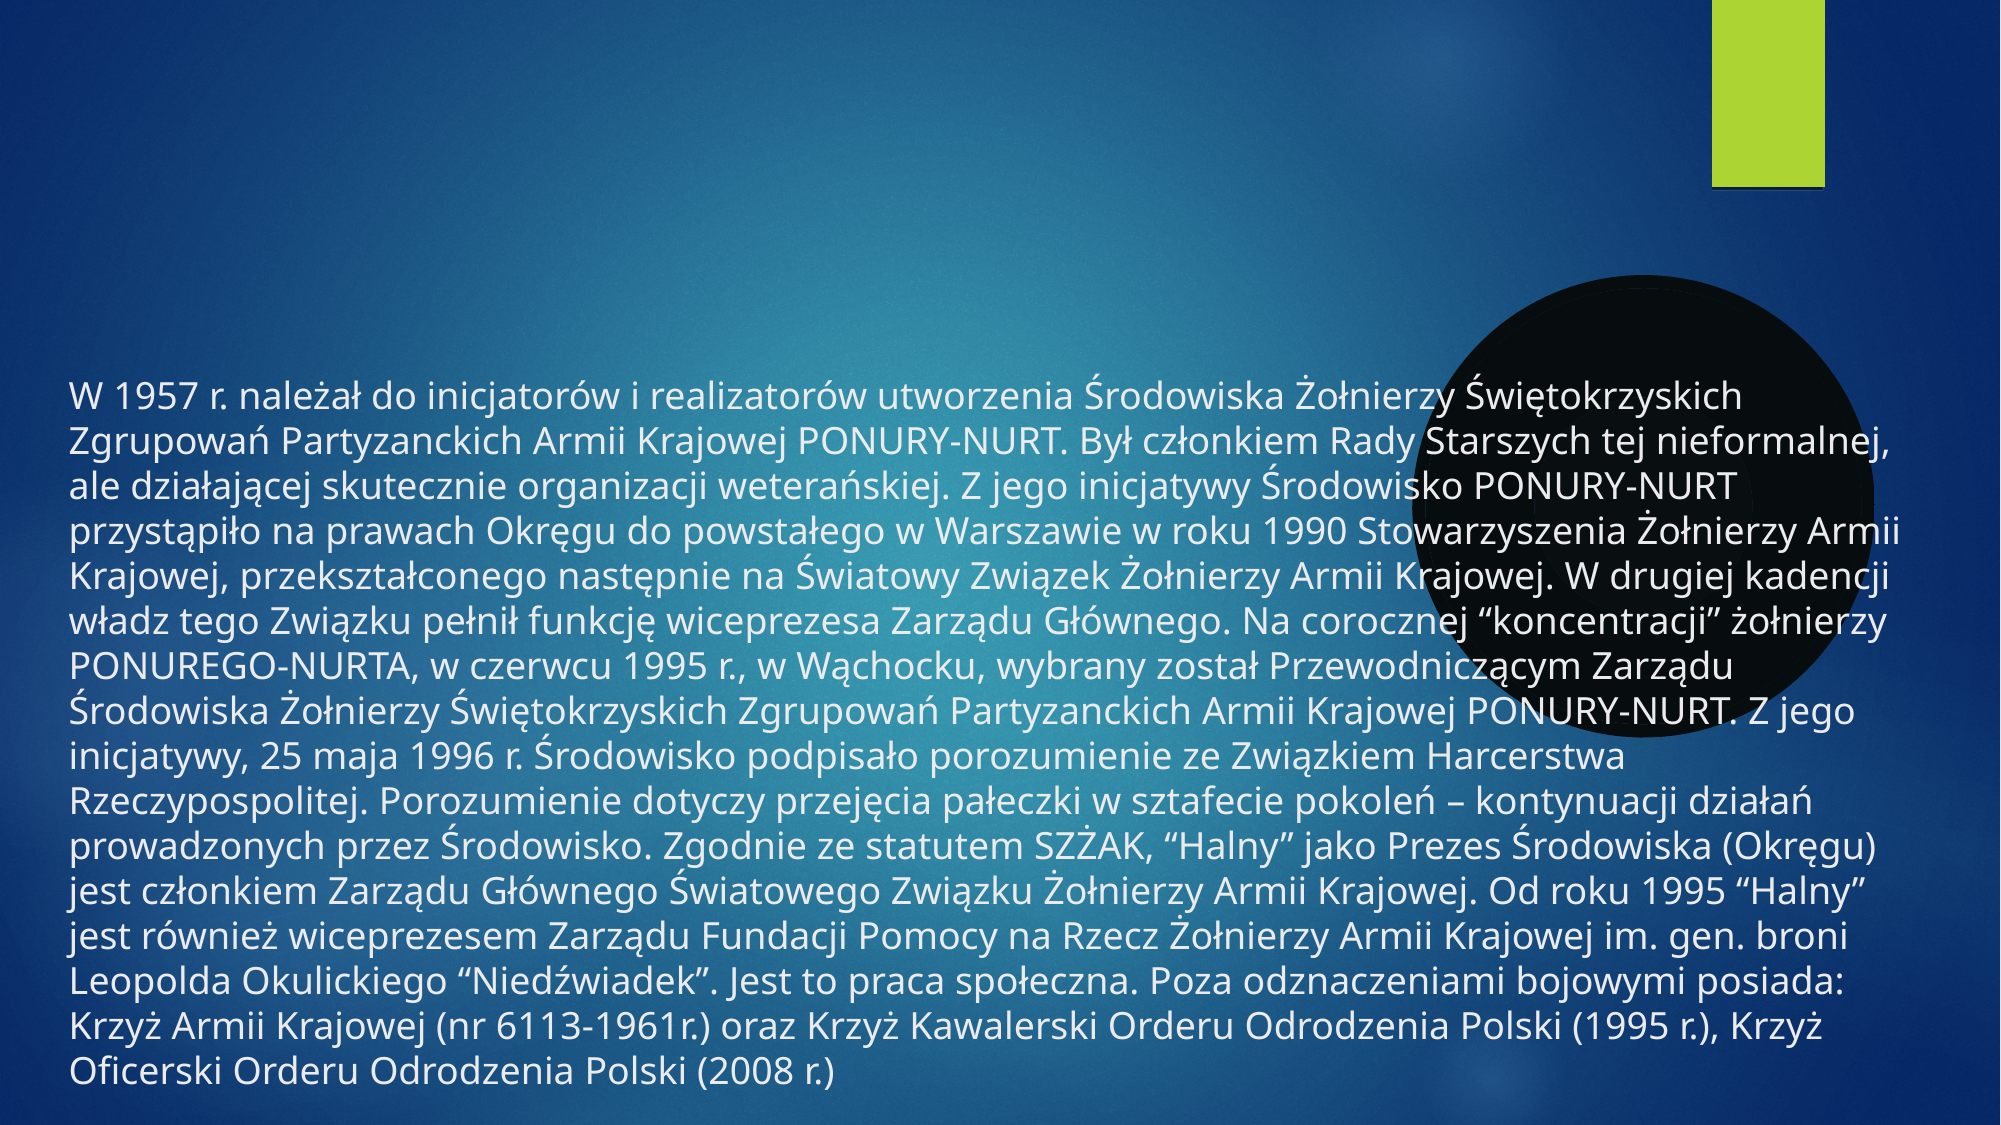

# W 1957 r. należał do inicjatorów i realizatorów utworzenia Środowiska Żołnierzy Świętokrzyskich Zgrupowań Partyzanckich Armii Krajowej PONURY-NURT. Był członkiem Rady Starszych tej nieformalnej, ale działającej skutecznie organizacji weterańskiej. Z jego inicjatywy Środowisko PONURY-NURT przystąpiło na prawach Okręgu do powstałego w Warszawie w roku 1990 Stowarzyszenia Żołnierzy Armii Krajowej, przekształconego następnie na Światowy Związek Żołnierzy Armii Krajowej. W drugiej kadencji władz tego Związku pełnił funkcję wiceprezesa Zarządu Głównego. Na corocznej “koncentracji” żołnierzy PONUREGO-NURTA, w czerwcu 1995 r., w Wąchocku, wybrany został Przewodniczącym Zarządu Środowiska Żołnierzy Świętokrzyskich Zgrupowań Partyzanckich Armii Krajowej PONURY-NURT. Z jego inicjatywy, 25 maja 1996 r. Środowisko podpisało porozumienie ze Związkiem Harcerstwa Rzeczypospolitej. Porozumienie dotyczy przejęcia pałeczki w sztafecie pokoleń – kontynuacji działań prowadzonych przez Środowisko. Zgodnie ze statutem SZŻAK, “Halny” jako Prezes Środowiska (Okręgu) jest członkiem Zarządu Głównego Światowego Związku Żołnierzy Armii Krajowej. Od roku 1995 “Halny” jest również wiceprezesem Zarządu Fundacji Pomocy na Rzecz Żołnierzy Armii Krajowej im. gen. broni Leopolda Okulickiego “Niedźwiadek”. Jest to praca społeczna. Poza odznaczeniami bojowymi posiada: Krzyż Armii Krajowej (nr 6113-1961r.) oraz Krzyż Kawalerski Orderu Odrodzenia Polski (1995 r.), Krzyż Oficerski Orderu Odrodzenia Polski (2008 r.)